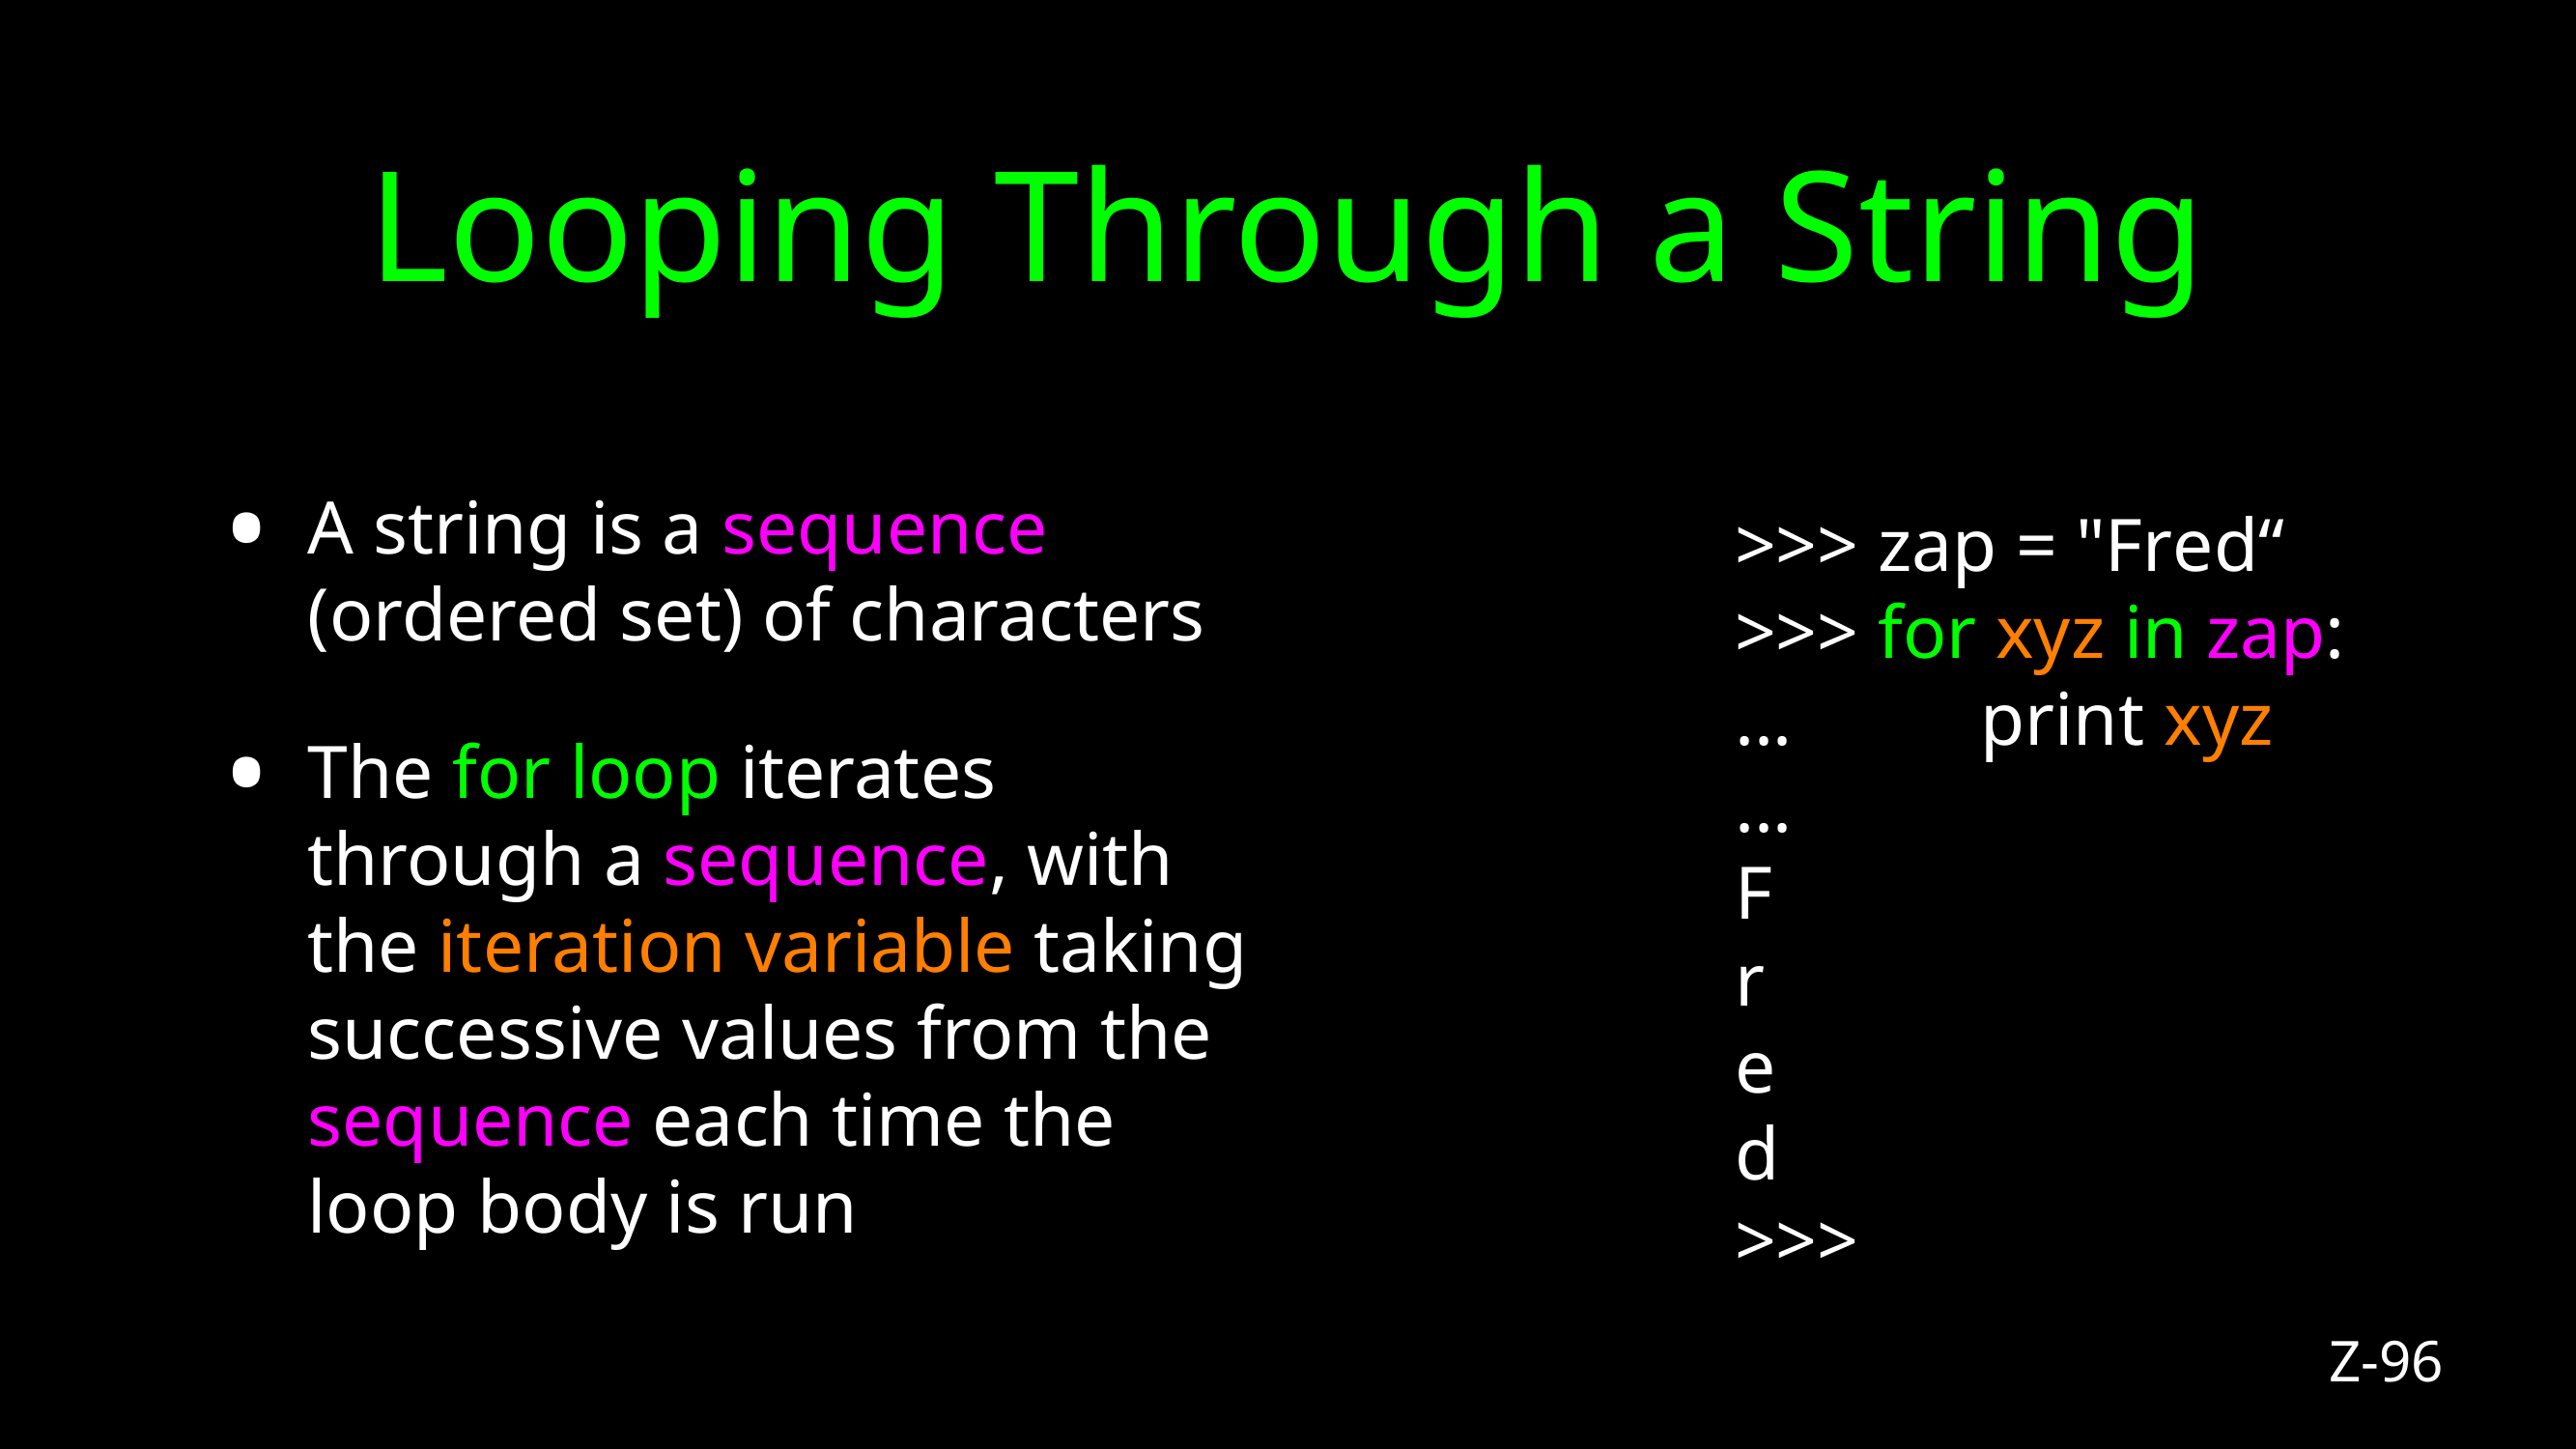

# Looping Through a String
A string is a sequence (ordered set) of characters
The for loop iterates through a sequence, with the iteration variable taking successive values from the sequence each time the loop body is run
>>> zap = "Fred“
>>> for xyz in zap:
... print xyz
...
F
r
e
d
>>>
Z-96